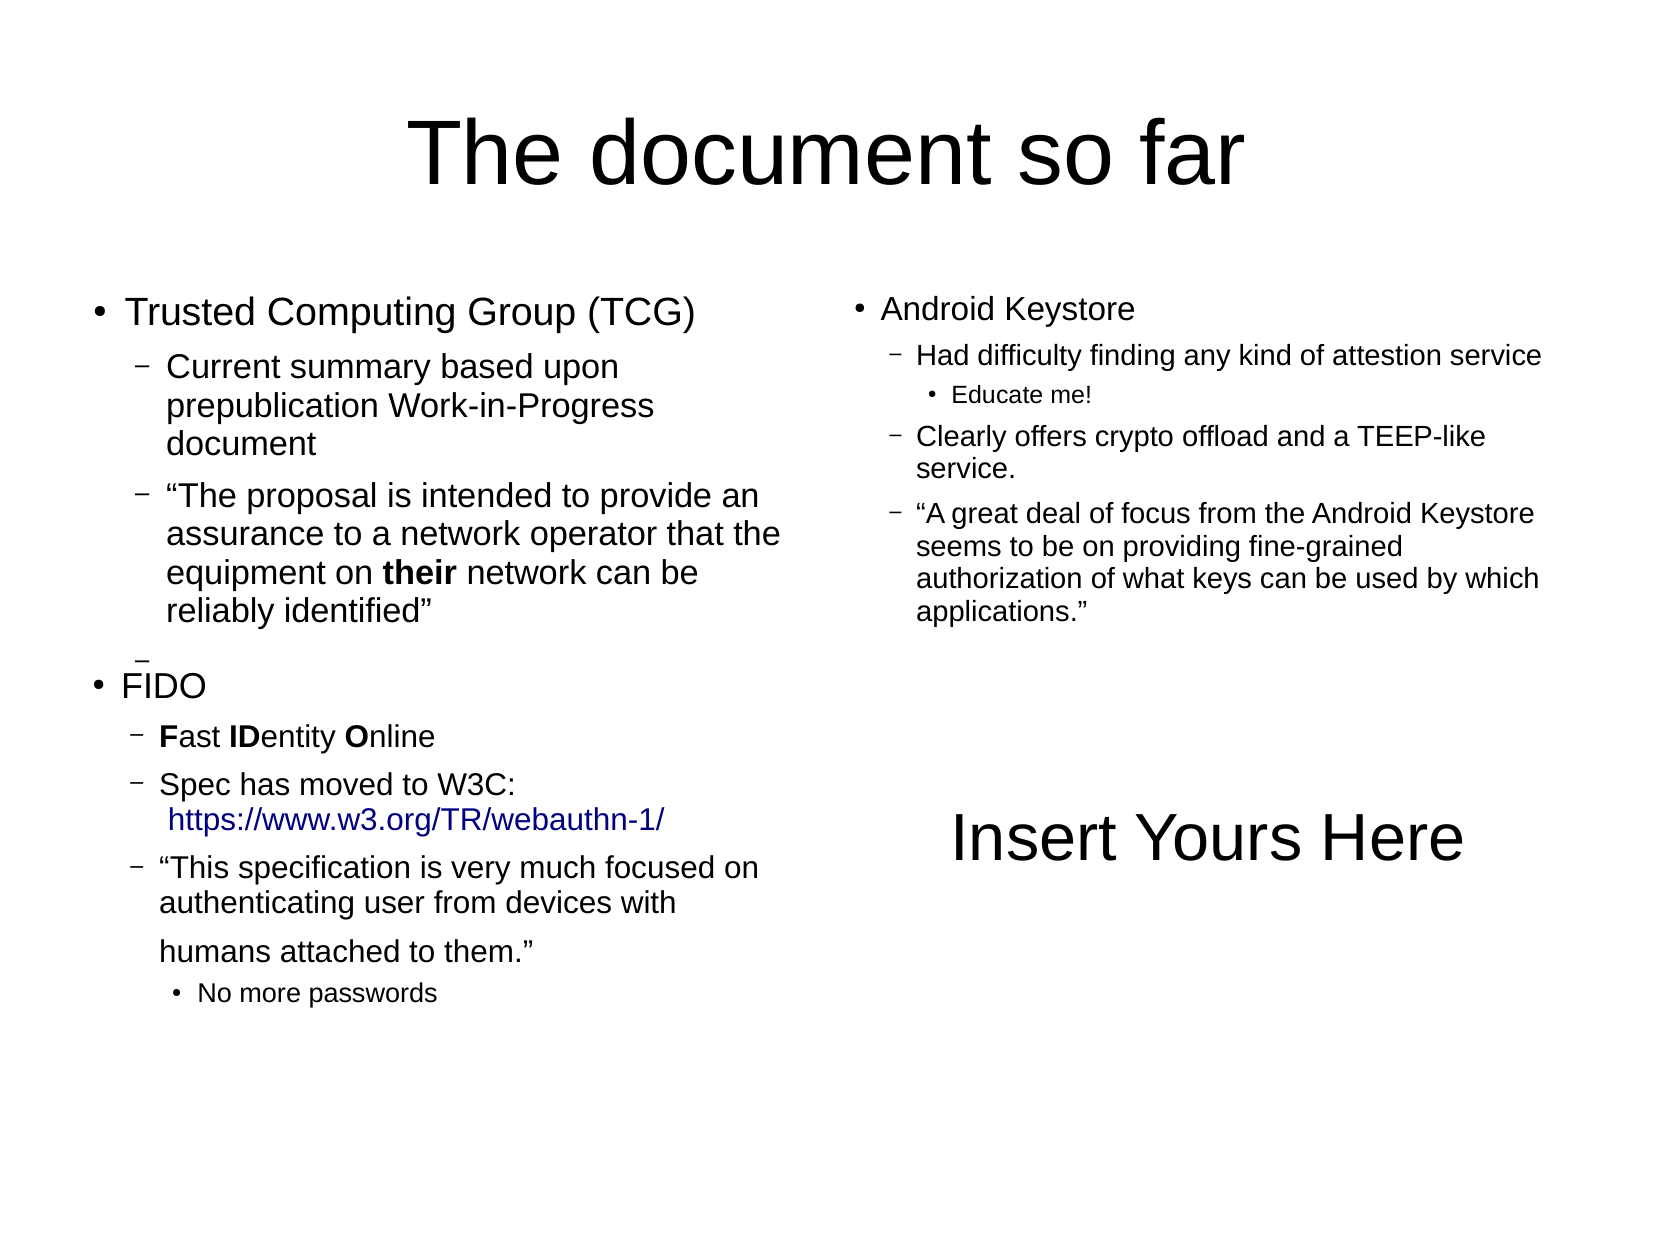

# The document so far
Trusted Computing Group (TCG)
Current summary based upon prepublication Work-in-Progress document
“The proposal is intended to provide an assurance to a network operator that the equipment on their network can be reliably identified”
Android Keystore
Had difficulty finding any kind of attestion service
Educate me!
Clearly offers crypto offload and a TEEP-like service.
“A great deal of focus from the Android Keystore seems to be on providing fine-grained authorization of what keys can be used by which applications.”
FIDO
Fast IDentity Online
Spec has moved to W3C: https://www.w3.org/TR/webauthn-1/
“This specification is very much focused on authenticating user from devices with
humans attached to them.”
No more passwords
Insert Yours Here